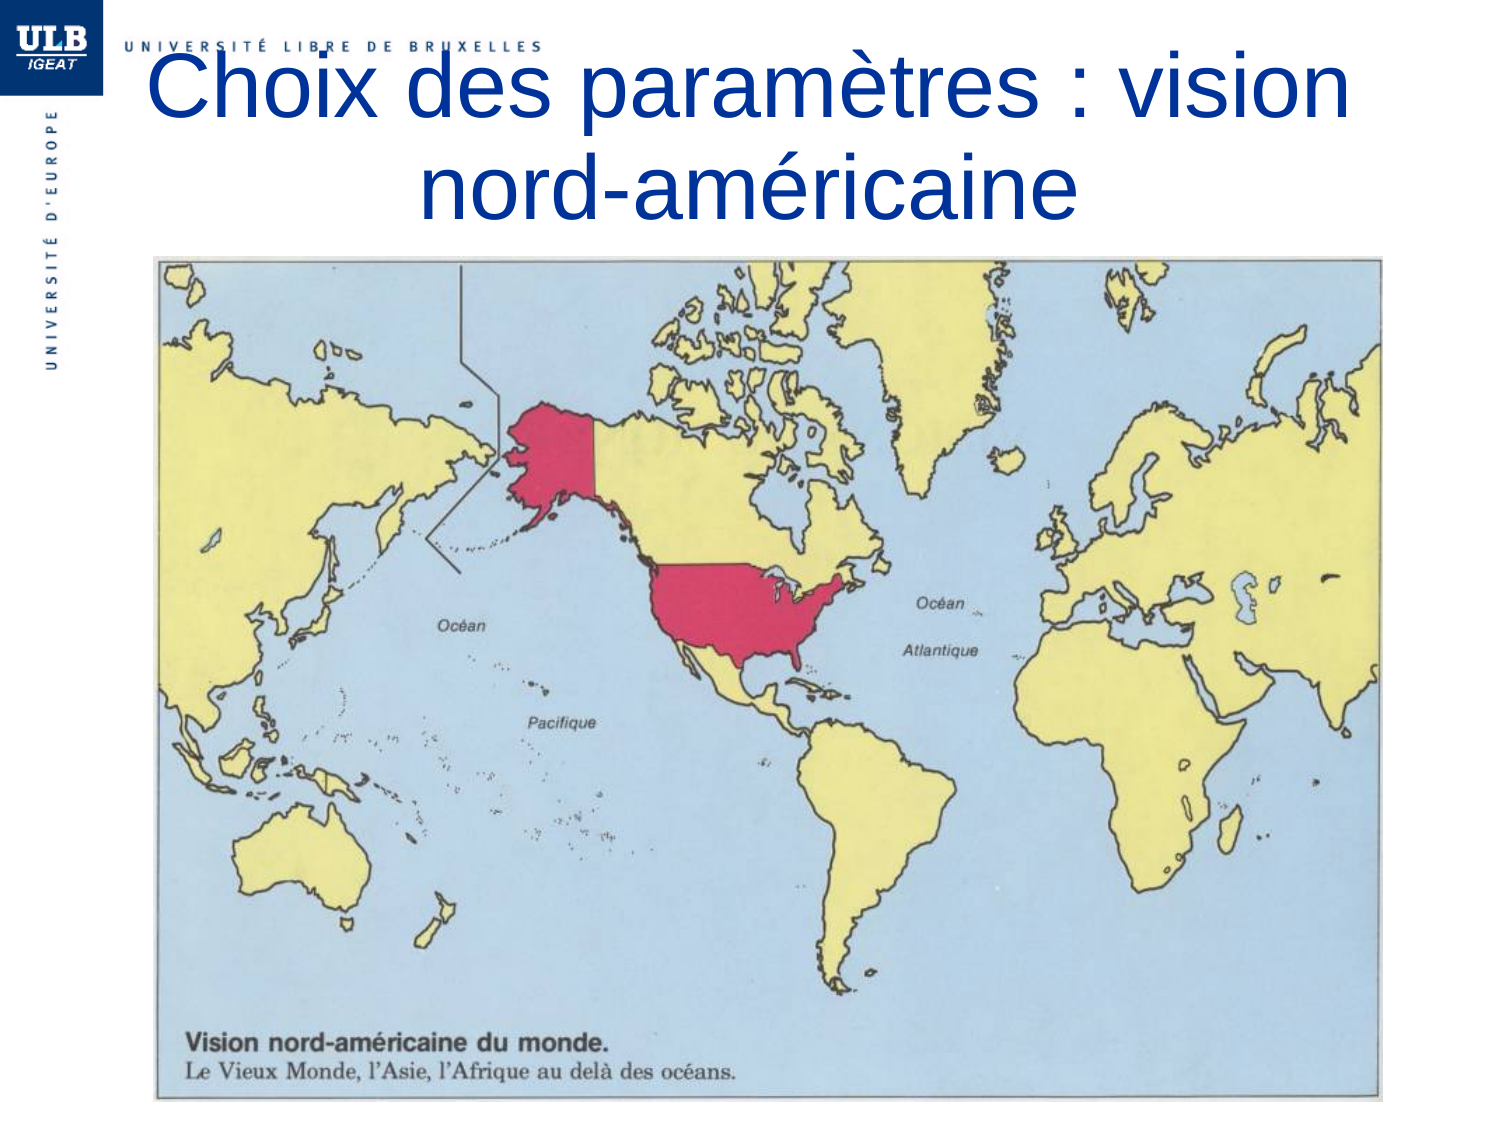

# Choix des paramètres : vision nord-américaine